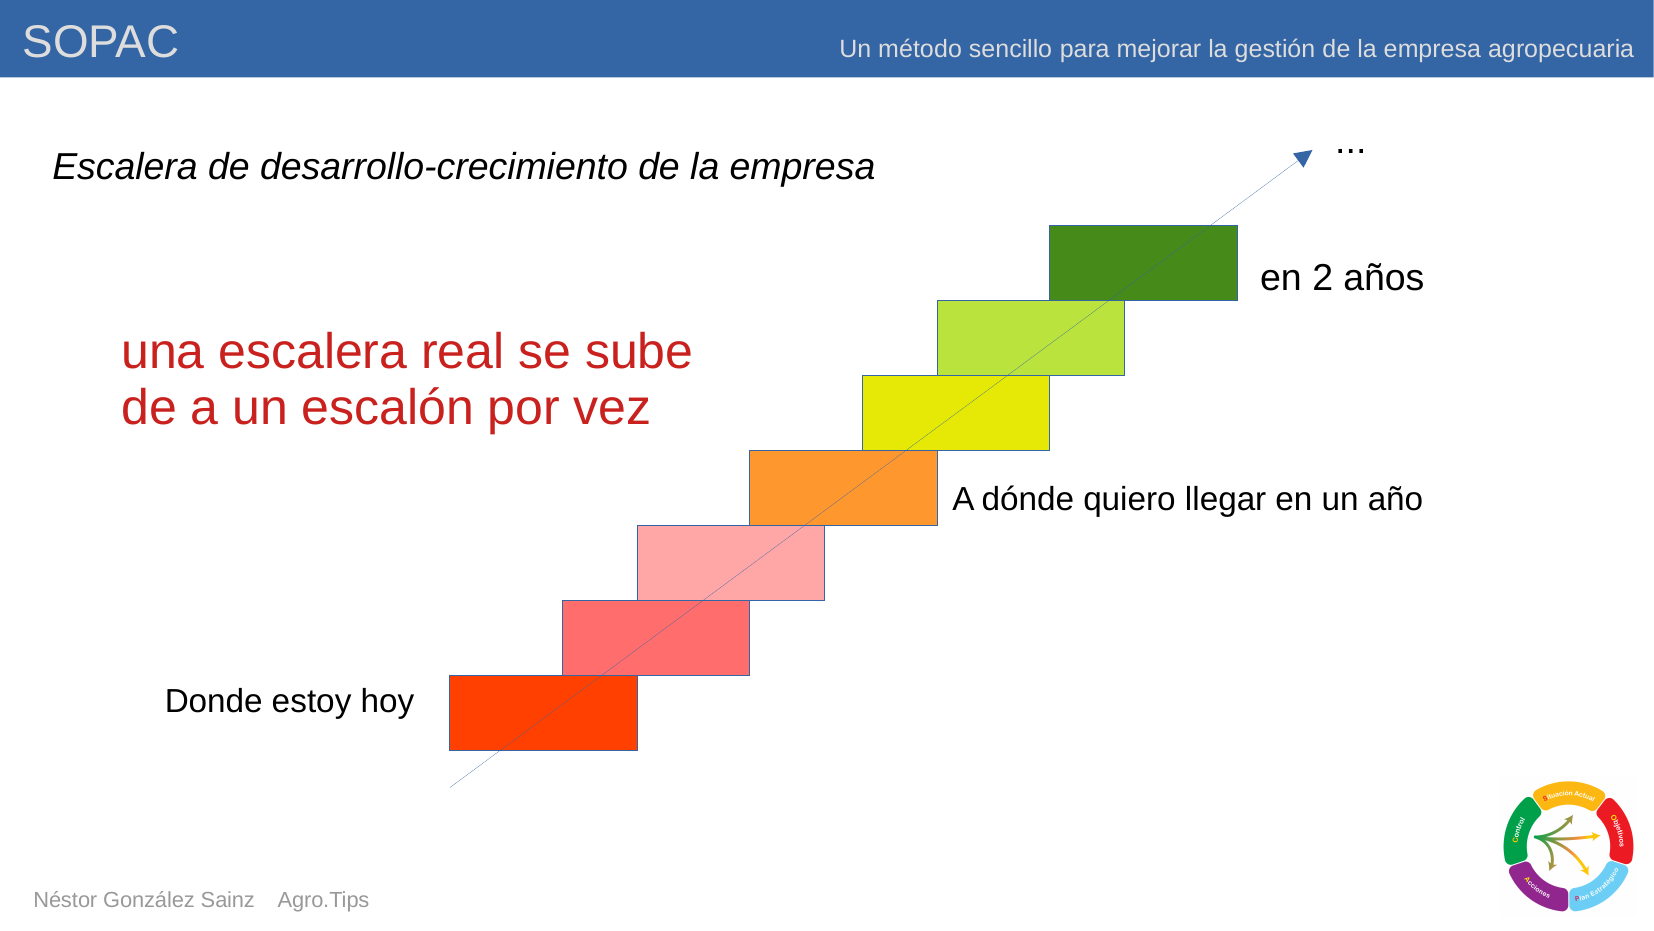

...
Escalera de desarrollo-crecimiento de la empresa
en 2 años
una escalera real se sube
de a un escalón por vez
A dónde quiero llegar en un año
Donde estoy hoy